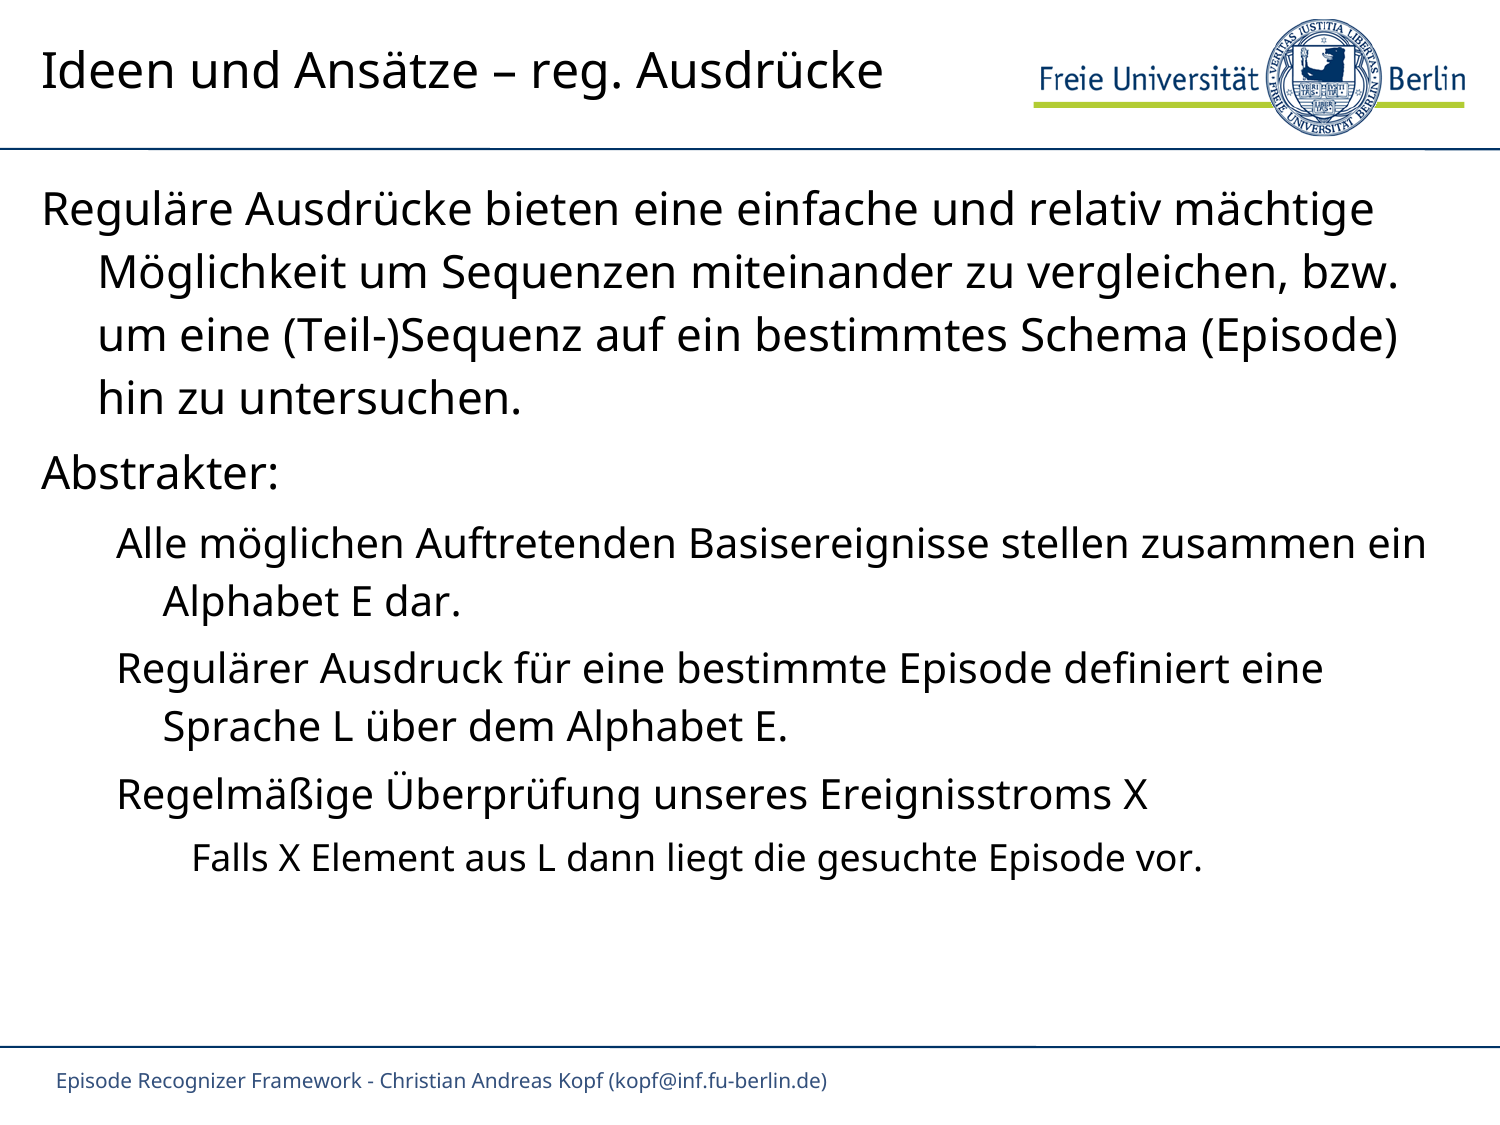

# Ideen und Ansätze – reg. Ausdrücke
Reguläre Ausdrücke bieten eine einfache und relativ mächtige Möglichkeit um Sequenzen miteinander zu vergleichen, bzw. um eine (Teil-)Sequenz auf ein bestimmtes Schema (Episode) hin zu untersuchen.
Abstrakter:
Alle möglichen Auftretenden Basisereignisse stellen zusammen ein Alphabet E dar.
Regulärer Ausdruck für eine bestimmte Episode definiert eine Sprache L über dem Alphabet E.
Regelmäßige Überprüfung unseres Ereignisstroms X
Falls X Element aus L dann liegt die gesuchte Episode vor.
Episode Recognizer Framework - Christian Andreas Kopf (kopf@inf.fu-berlin.de)